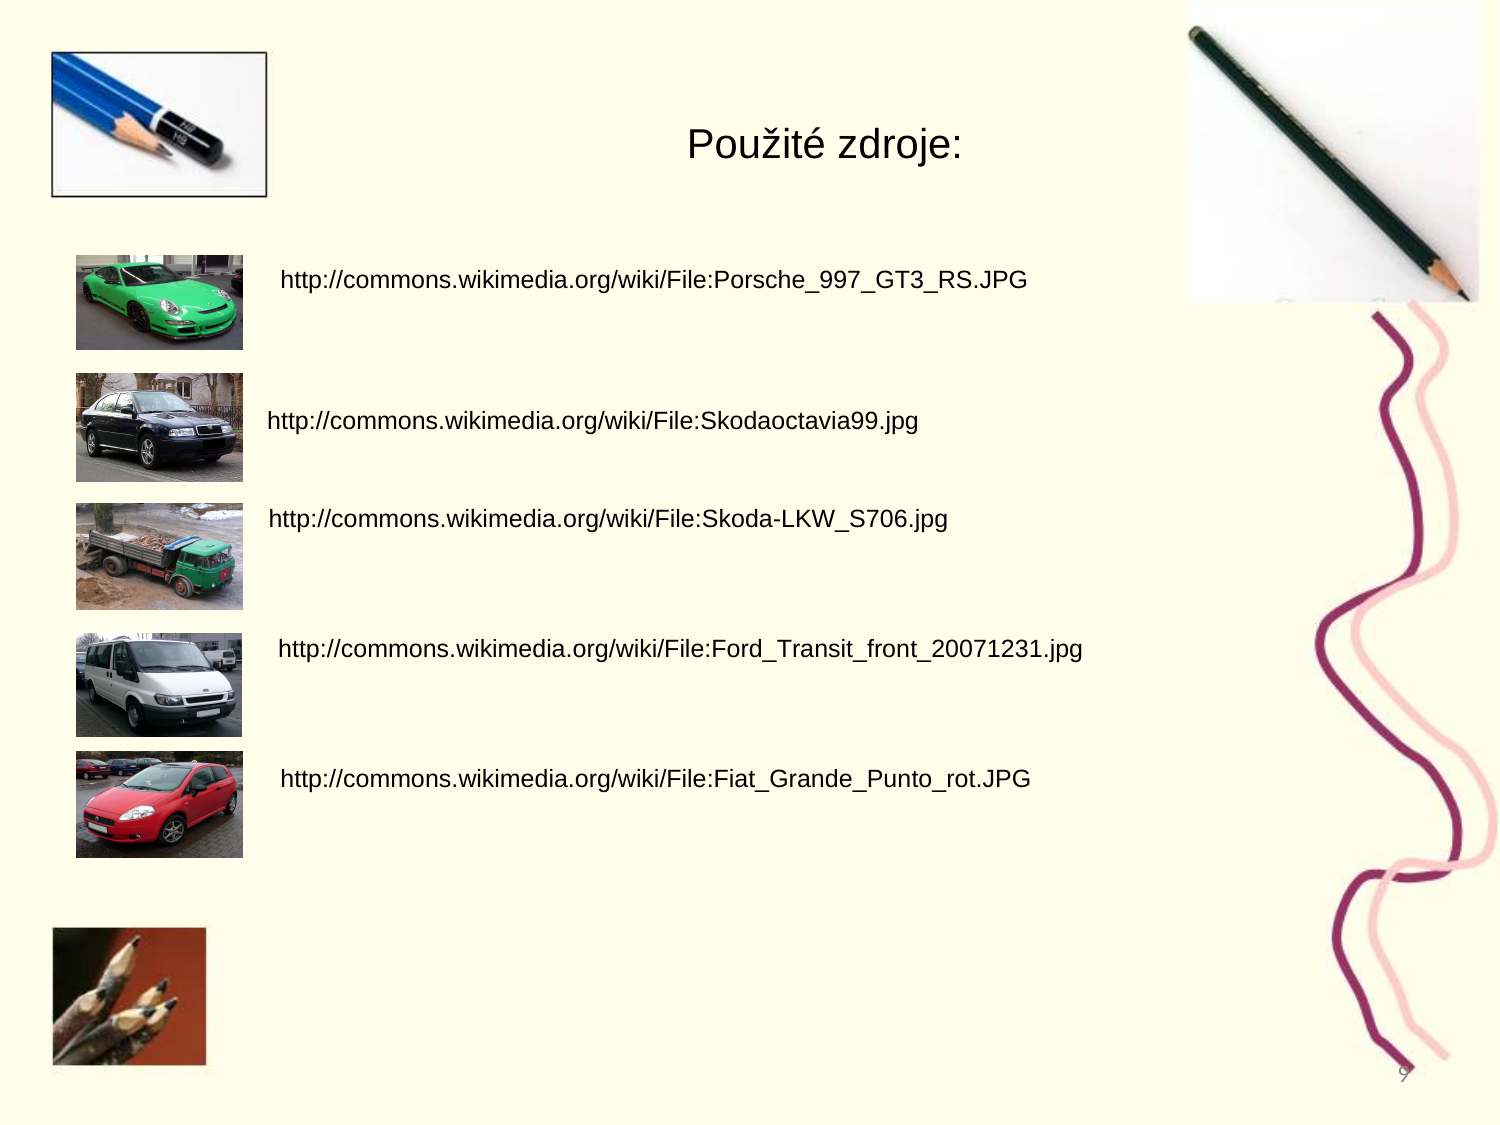

# Použité zdroje:
http://commons.wikimedia.org/wiki/File:Porsche_997_GT3_RS.JPG
http://commons.wikimedia.org/wiki/File:Skodaoctavia99.jpg
http://commons.wikimedia.org/wiki/File:Skoda-LKW_S706.jpg
http://commons.wikimedia.org/wiki/File:Ford_Transit_front_20071231.jpg
http://commons.wikimedia.org/wiki/File:Fiat_Grande_Punto_rot.JPG
9